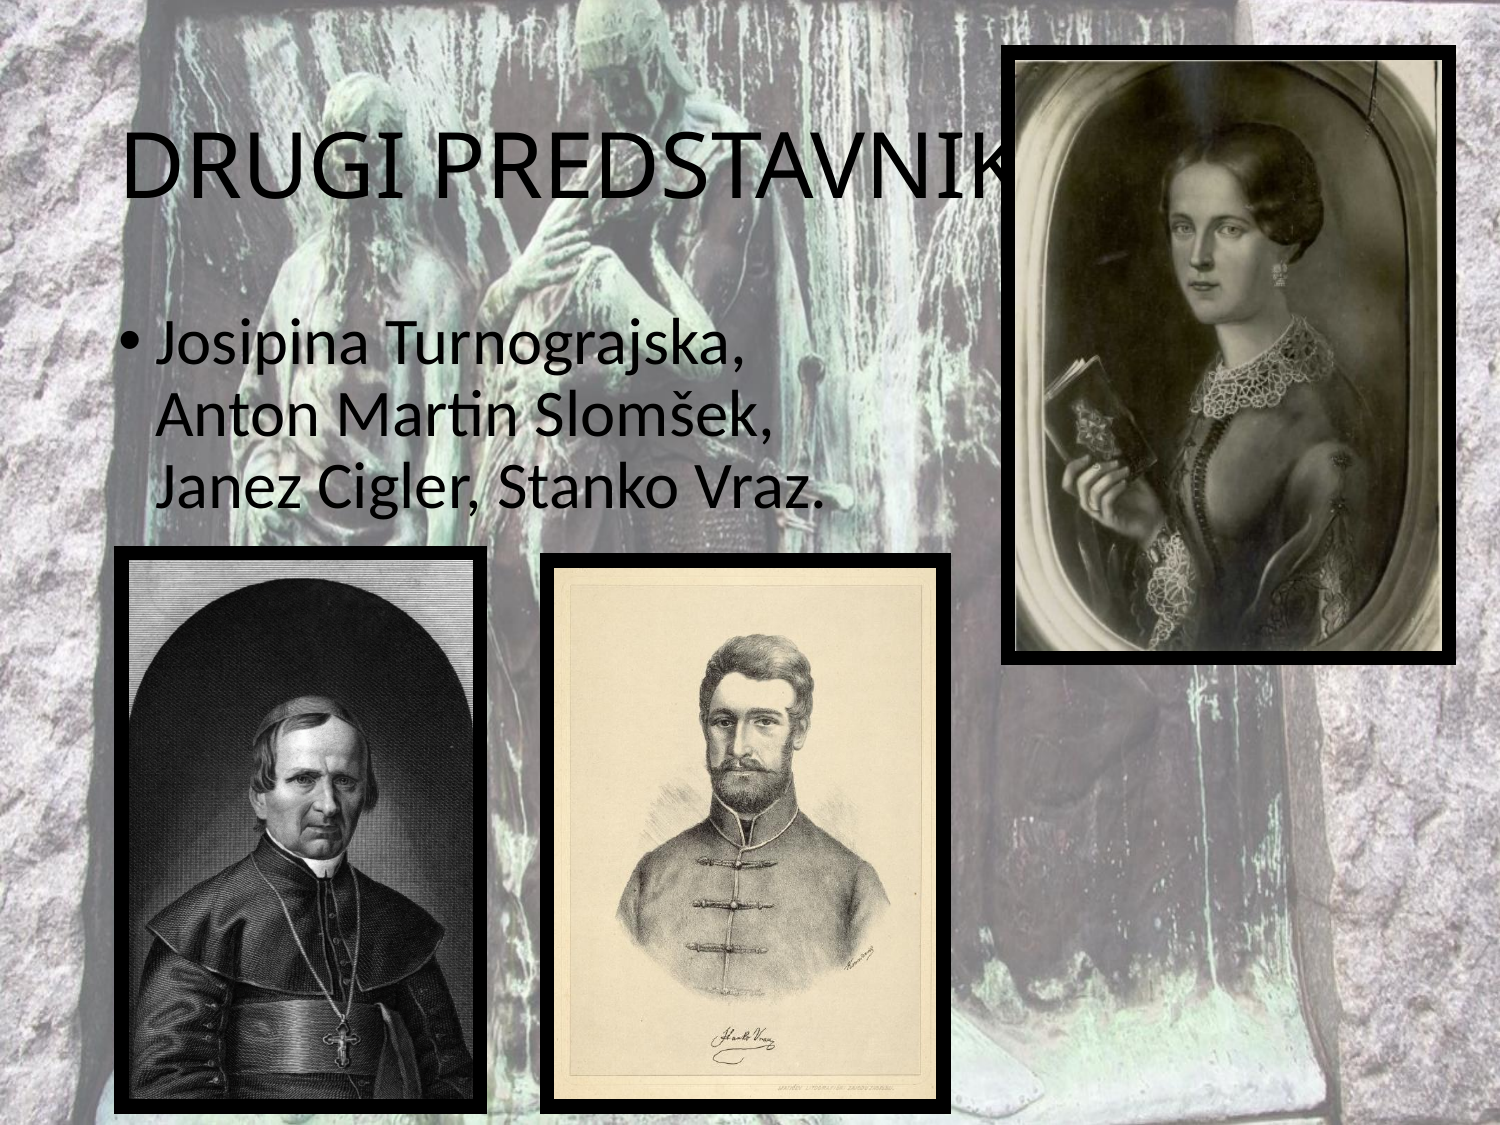

# DRUGI PREDSTAVNIKI
Josipina Turnograjska, Anton Martin Slomšek, Janez Cigler, Stanko Vraz.